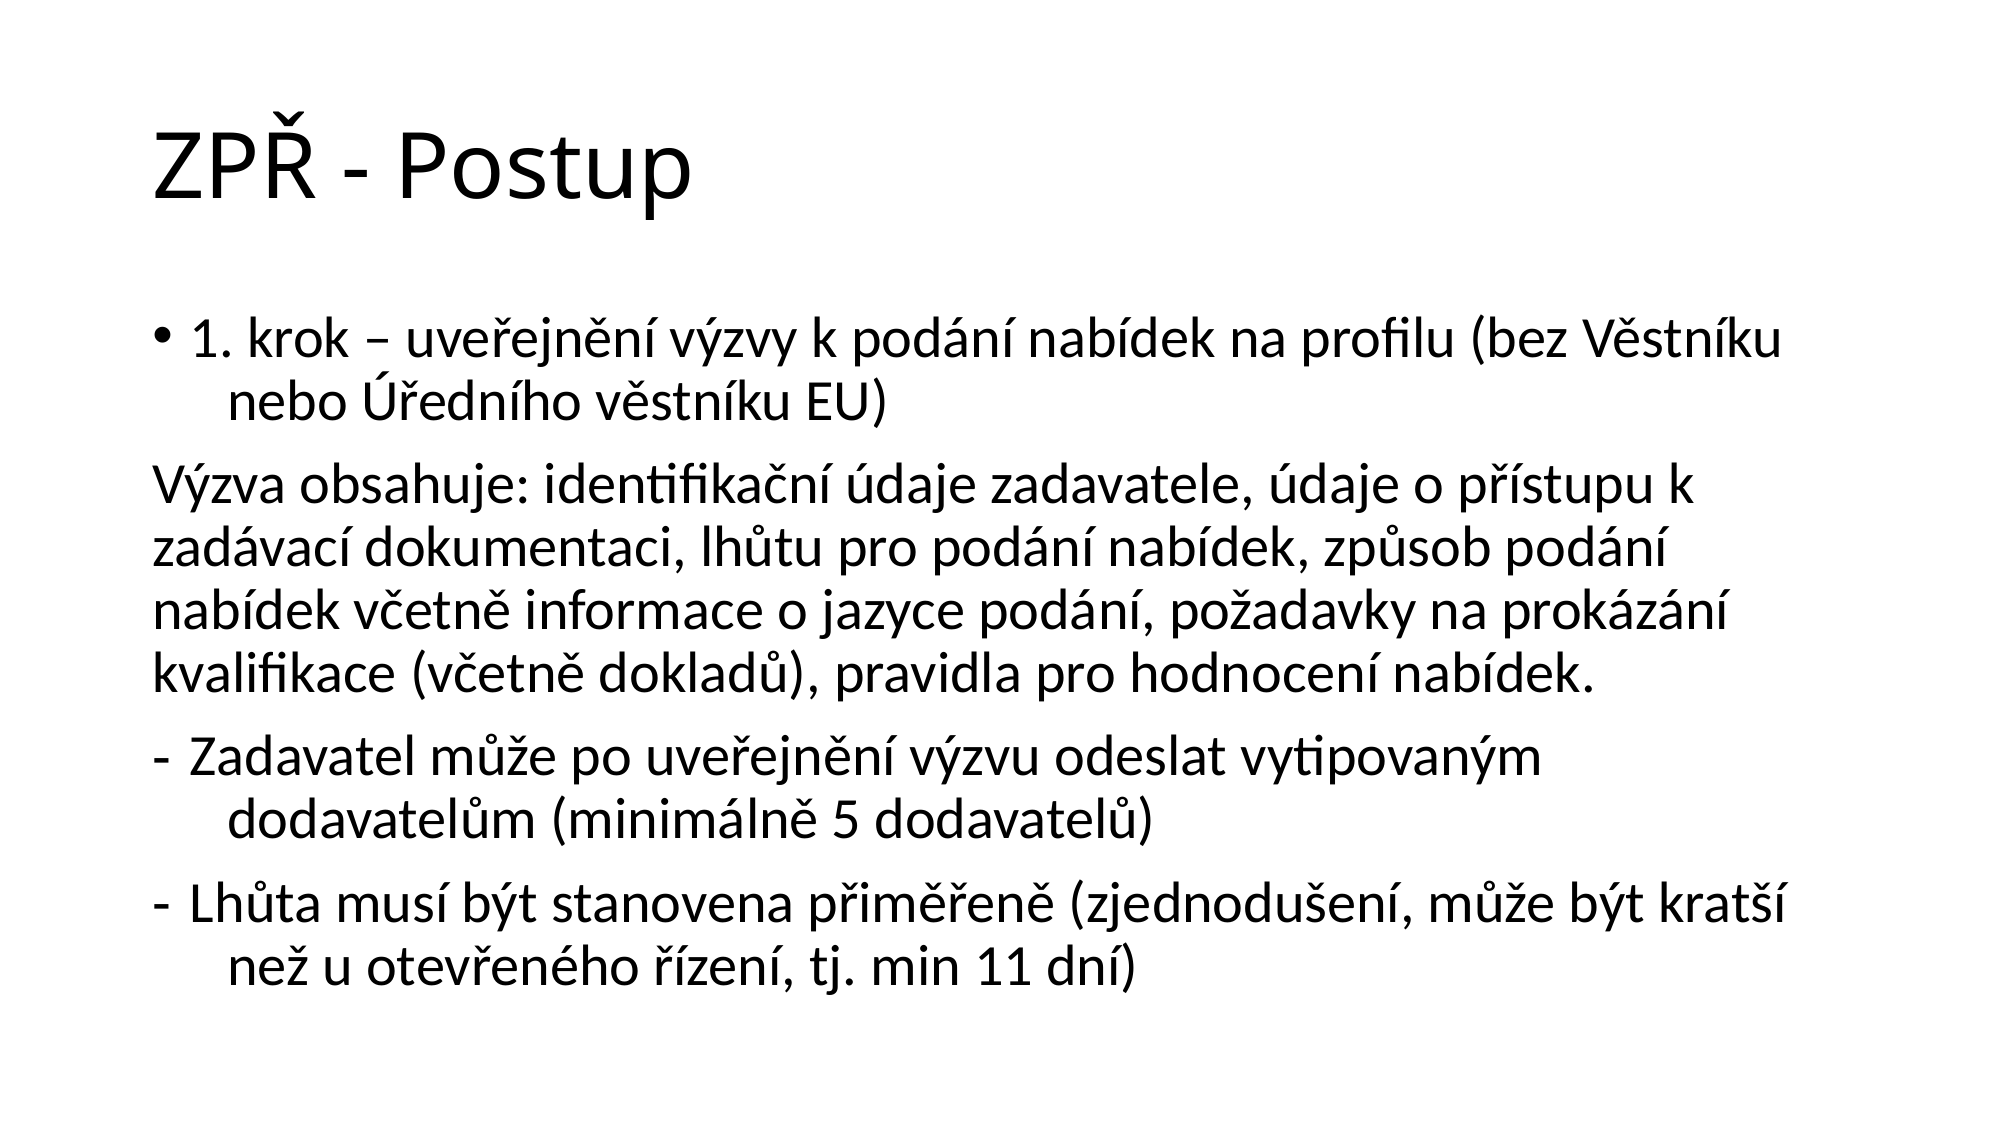

# ZPŘ - Postup
1. krok – uveřejnění výzvy k podání nabídek na profilu (bez Věstníku nebo Úředního věstníku EU)
Výzva obsahuje: identifikační údaje zadavatele, údaje o přístupu k zadávací dokumentaci, lhůtu pro podání nabídek, způsob podání nabídek včetně informace o jazyce podání, požadavky na prokázání kvalifikace (včetně dokladů), pravidla pro hodnocení nabídek.
Zadavatel může po uveřejnění výzvu odeslat vytipovaným dodavatelům (minimálně 5 dodavatelů)
Lhůta musí být stanovena přiměřeně (zjednodušení, může být kratší než u otevřeného řízení, tj. min 11 dní)